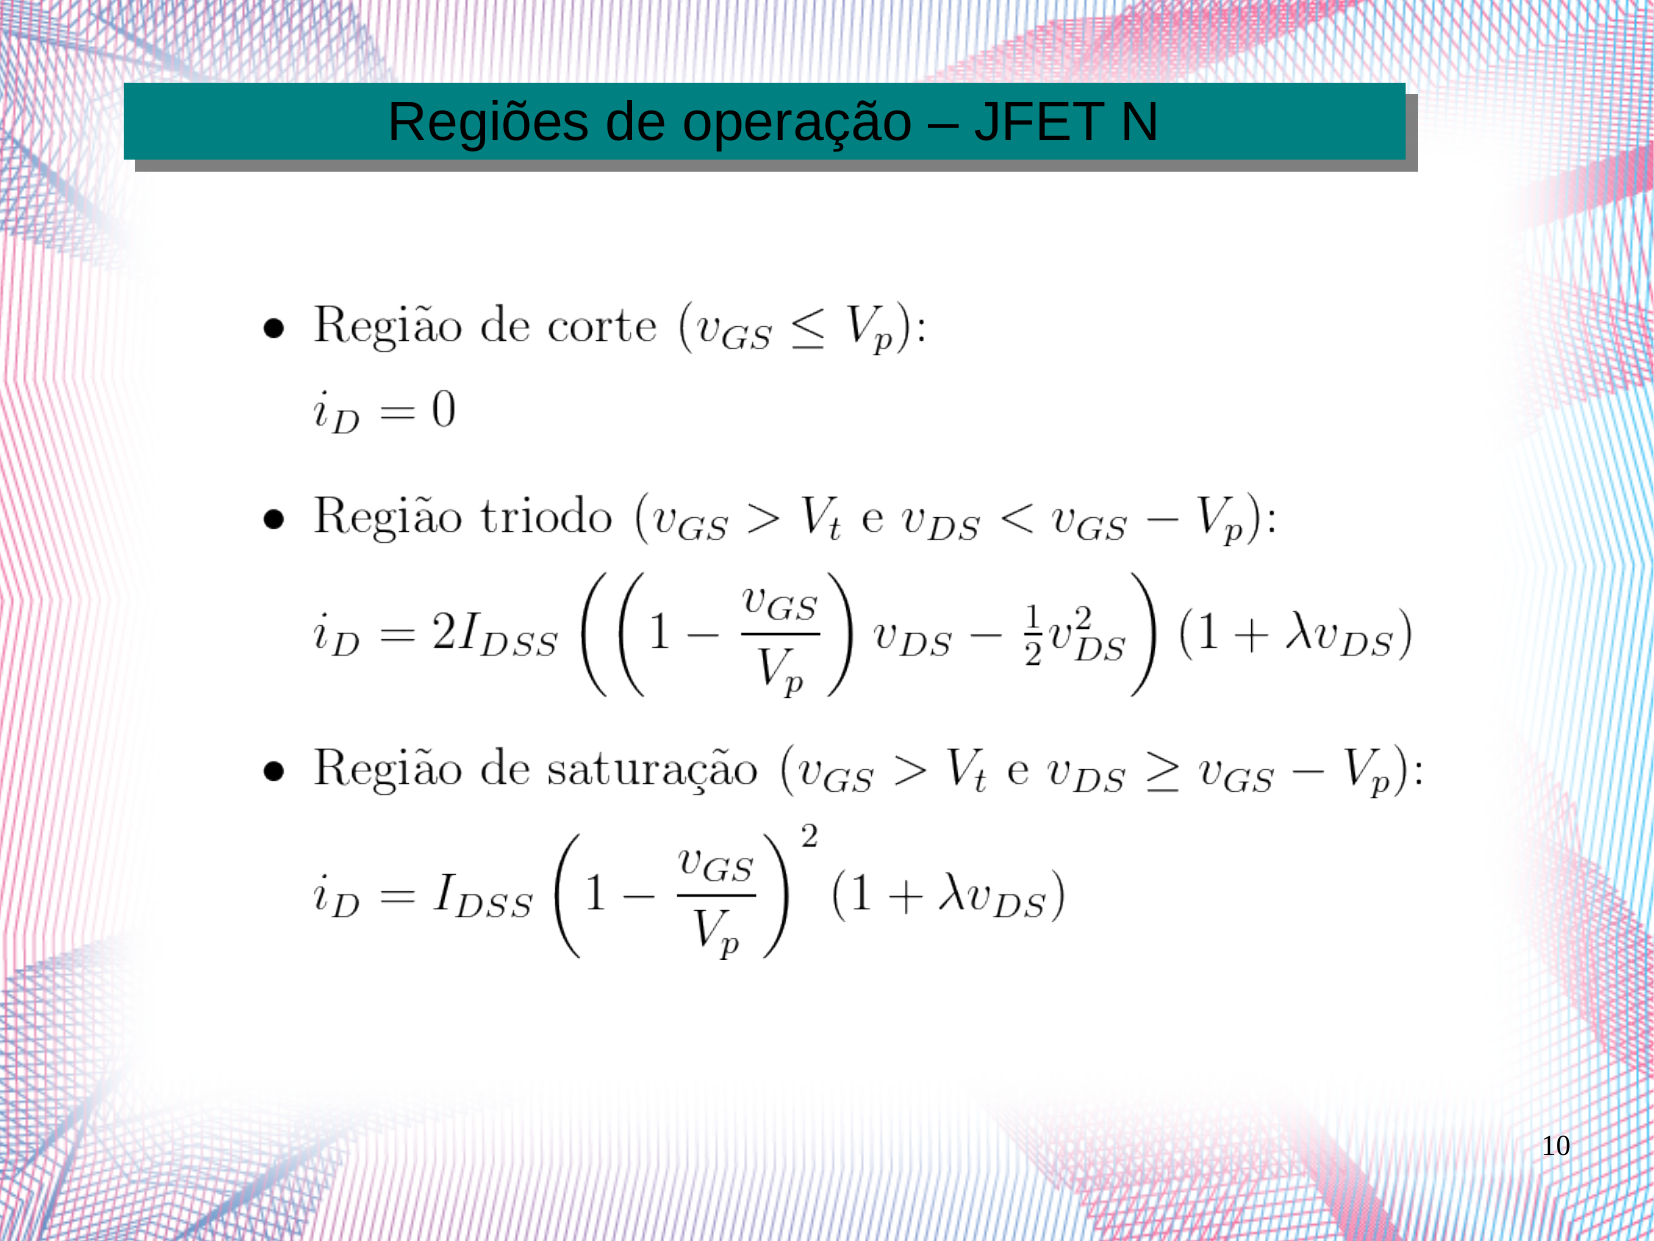

Regiões de operação – JFET N
10